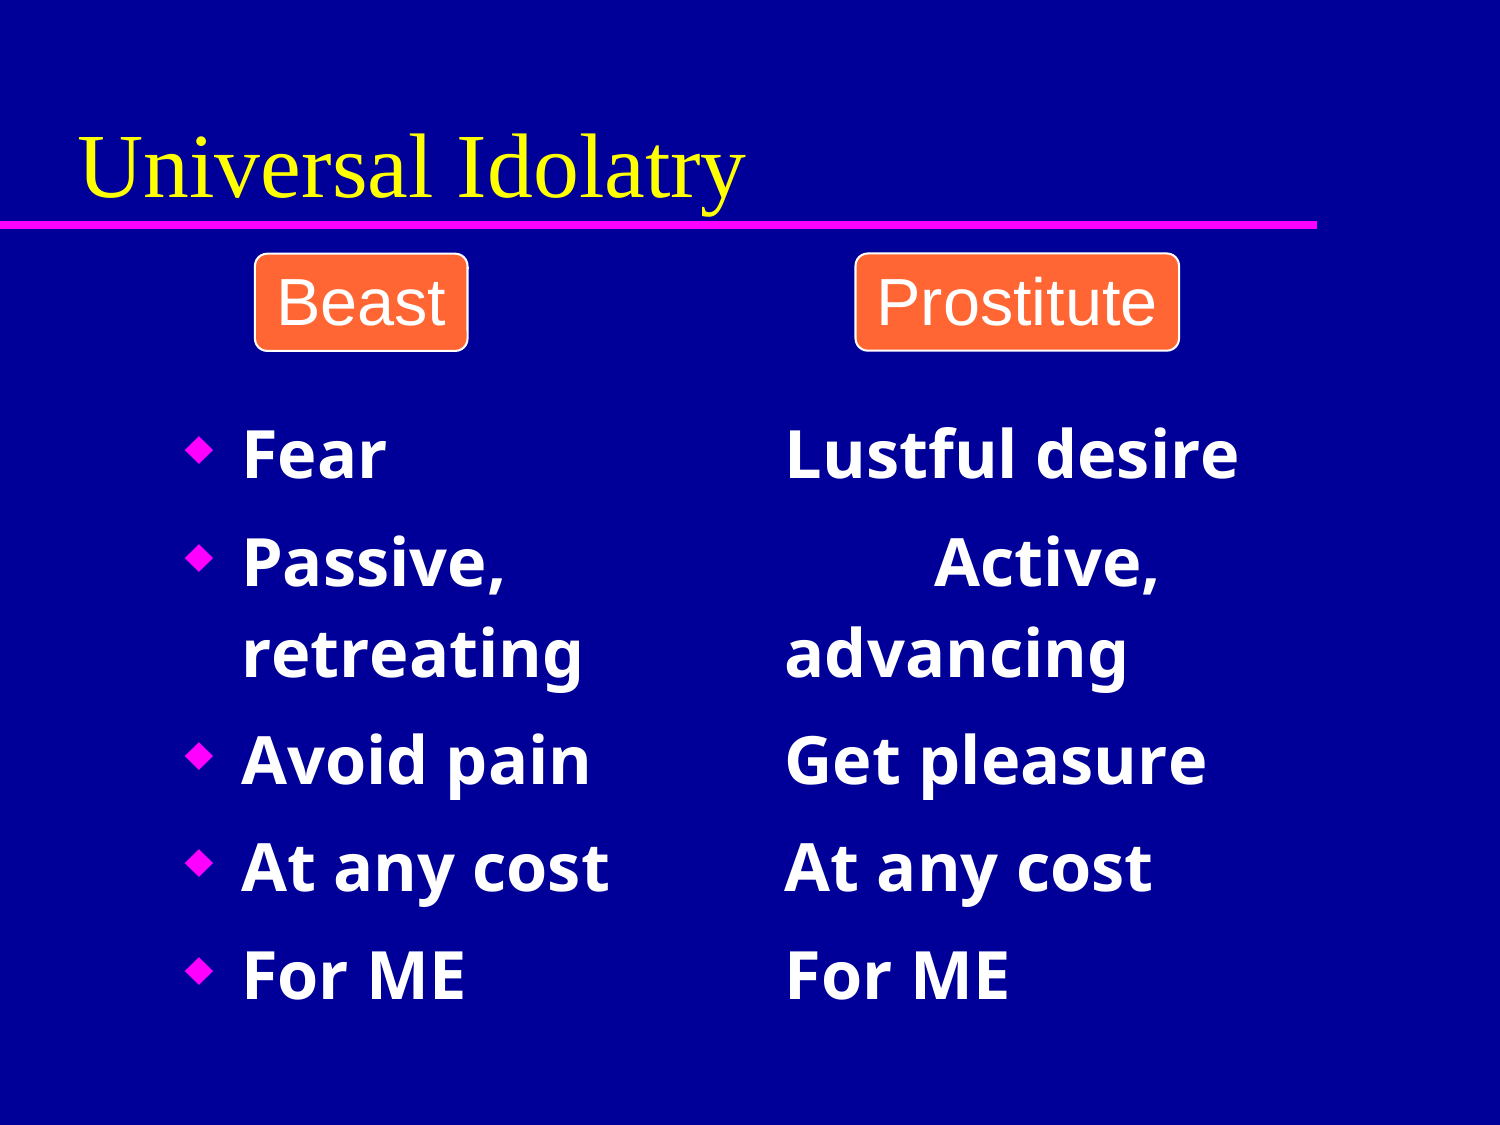

# Universal Idolatry
Prostitute
Beast
Fear			Lustful desire
Passive,			Active,
retreating		advancing
Avoid pain		Get pleasure
At any cost		At any cost
For ME			For ME